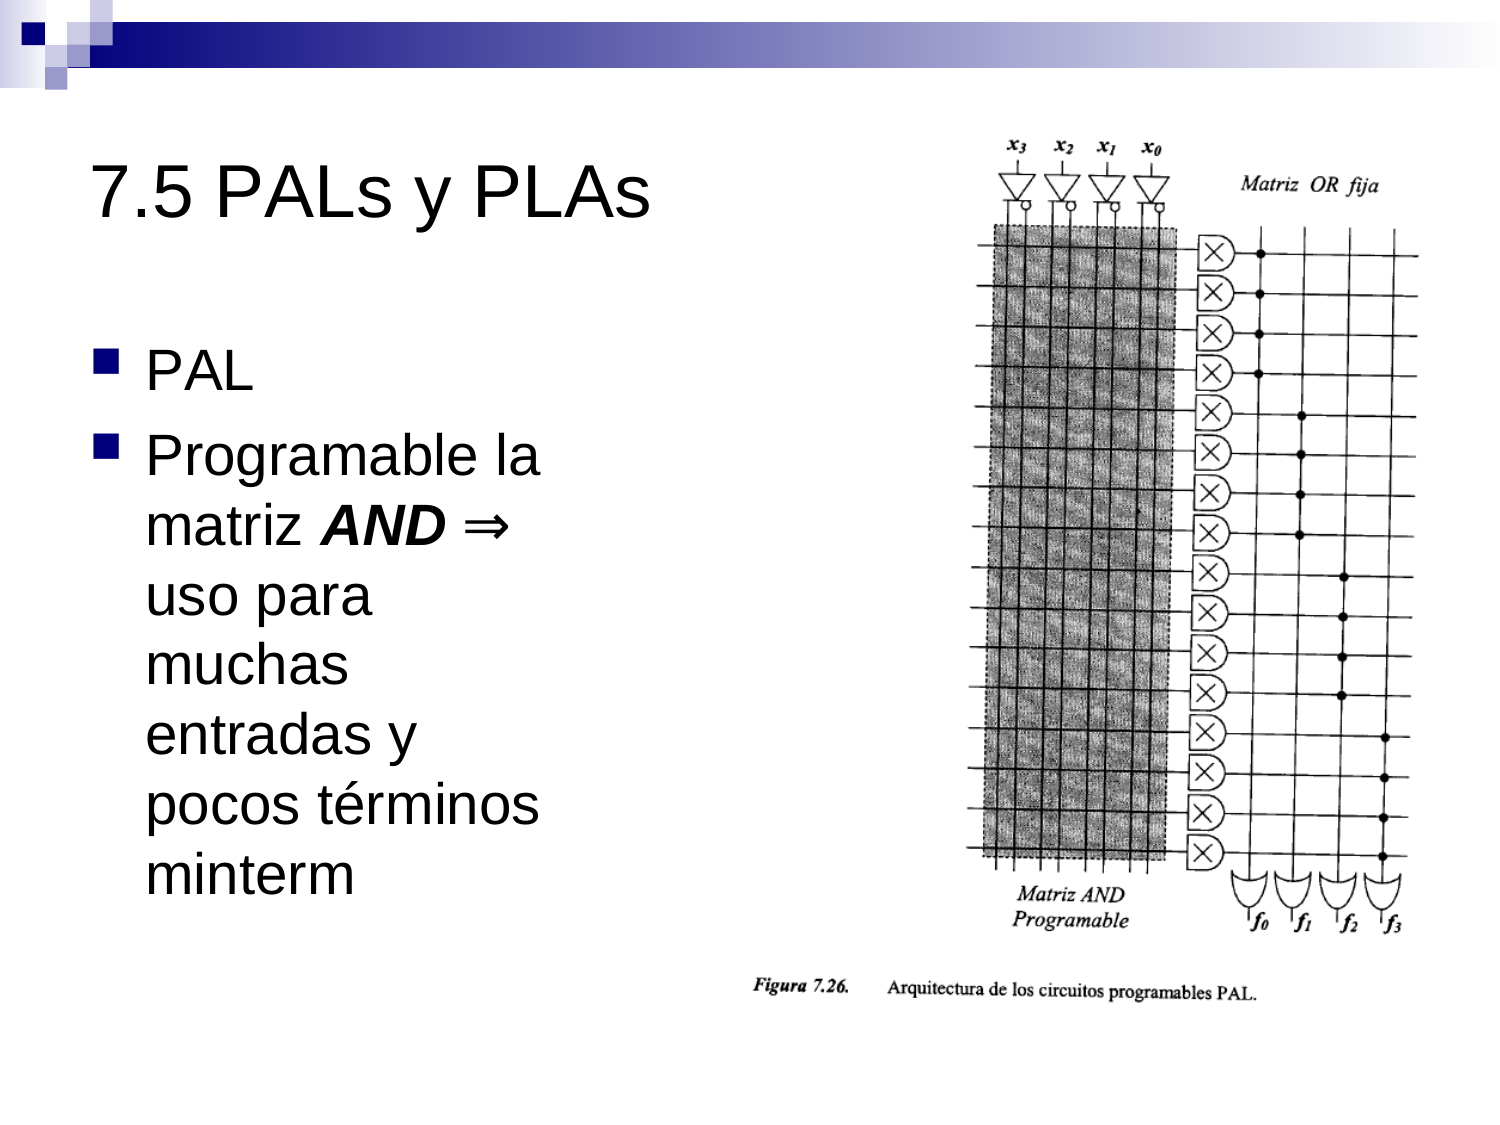

# 7.5 PALs y PLAs
PAL
Programable la matriz AND ⇒ uso para muchas entradas y pocos términos minterm